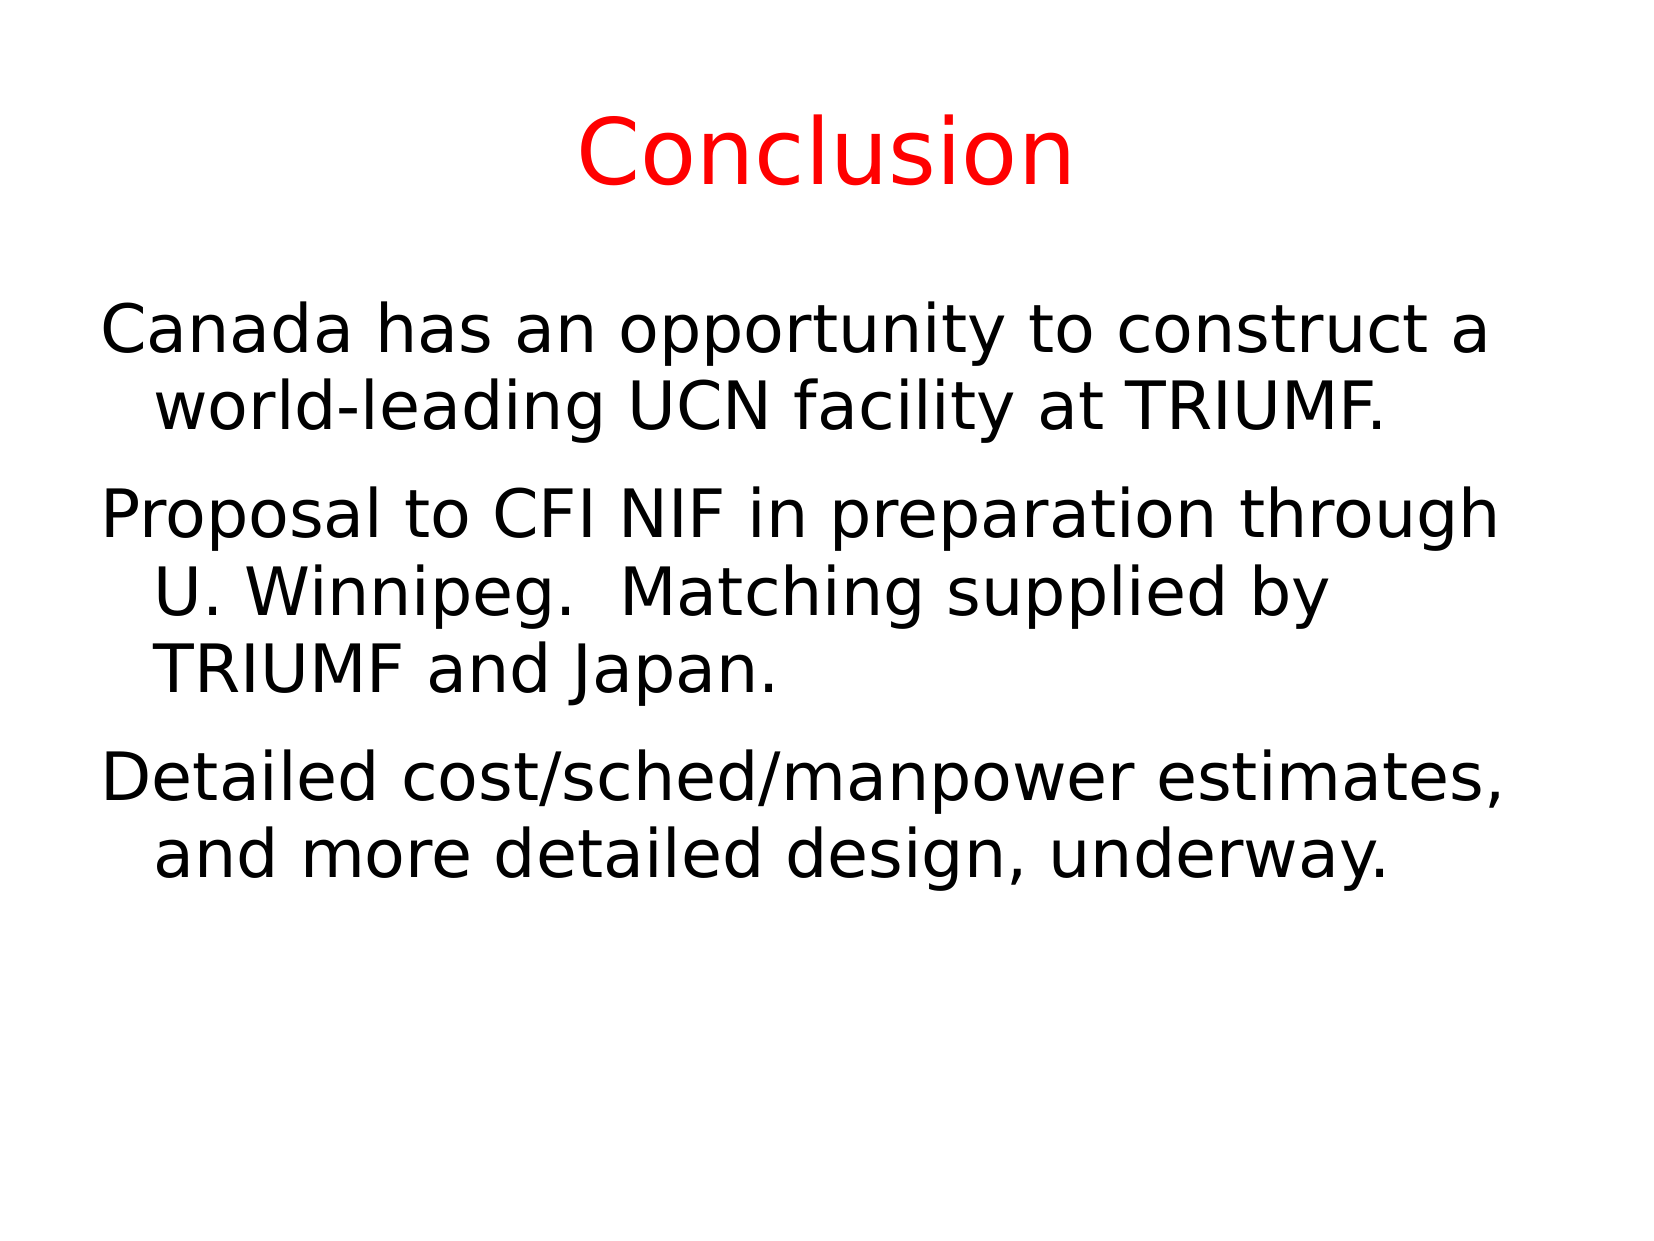

# Conclusion
Canada has an opportunity to construct a world-leading UCN facility at TRIUMF.
Proposal to CFI NIF in preparation through U. Winnipeg. Matching supplied by TRIUMF and Japan.
Detailed cost/sched/manpower estimates, and more detailed design, underway.